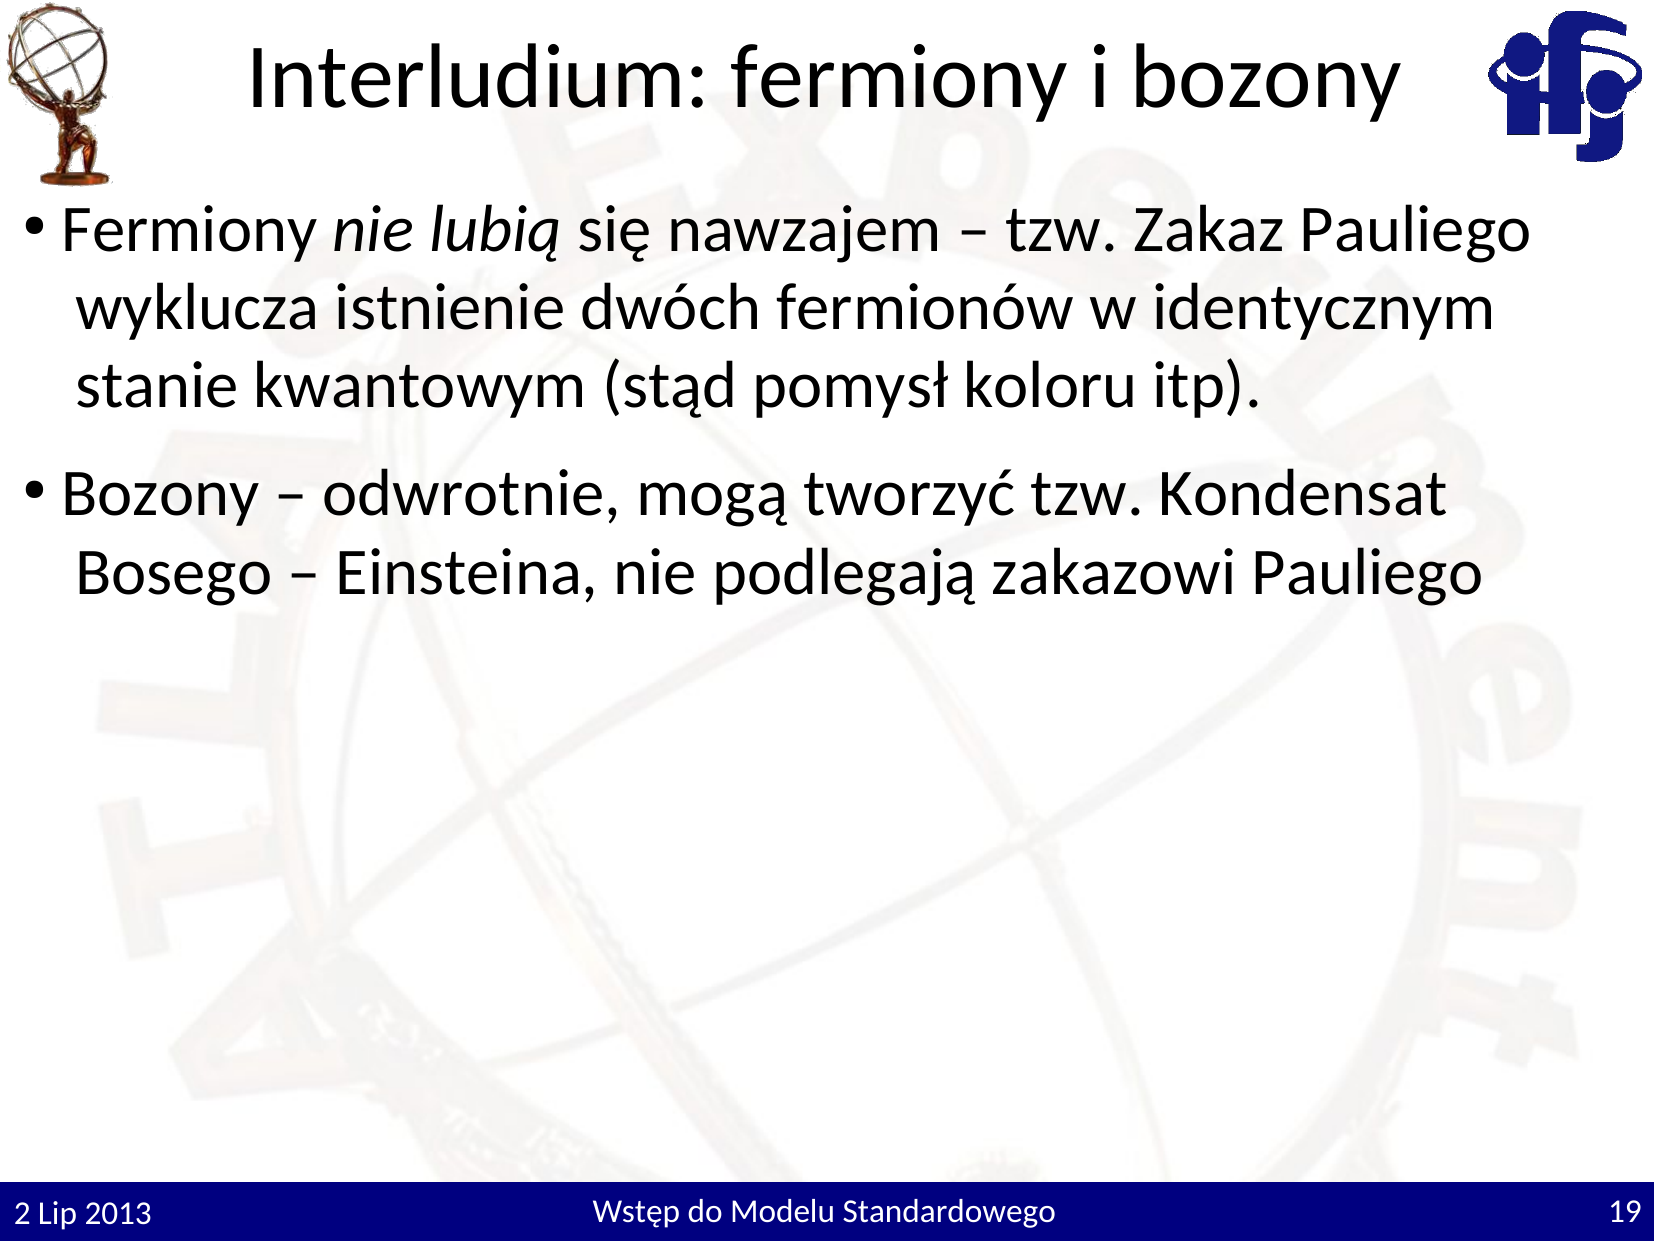

# Interludium: fermiony i bozony
 Fermiony nie lubią się nawzajem – tzw. Zakaz Pauliego wyklucza istnienie dwóch fermionów w identycznym stanie kwantowym (stąd pomysł koloru itp).
 Bozony – odwrotnie, mogą tworzyć tzw. Kondensat Bosego – Einsteina, nie podlegają zakazowi Pauliego
Wstęp do Modelu Standardowego
19
2 Lip 2013